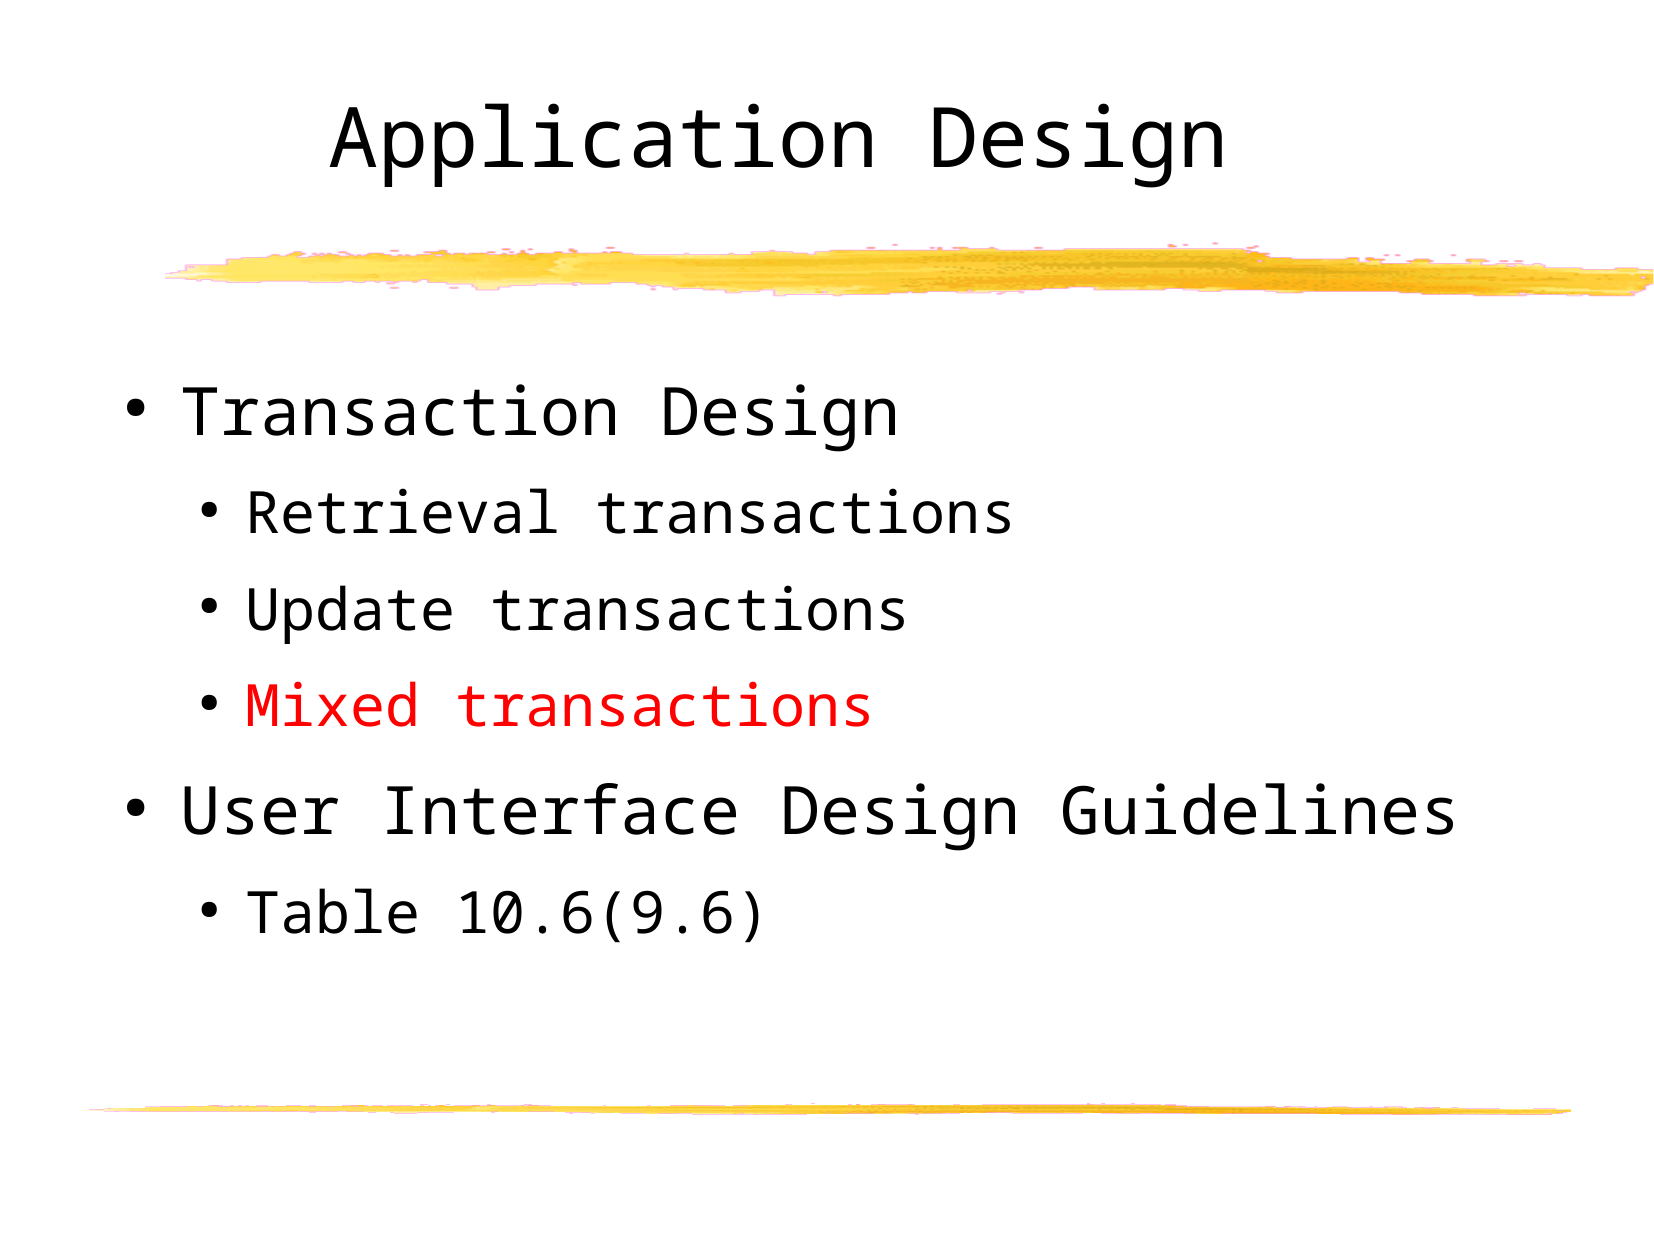

# Application Design
Transaction Design
Retrieval transactions
Update transactions
Mixed transactions
User Interface Design Guidelines
Table 10.6(9.6)